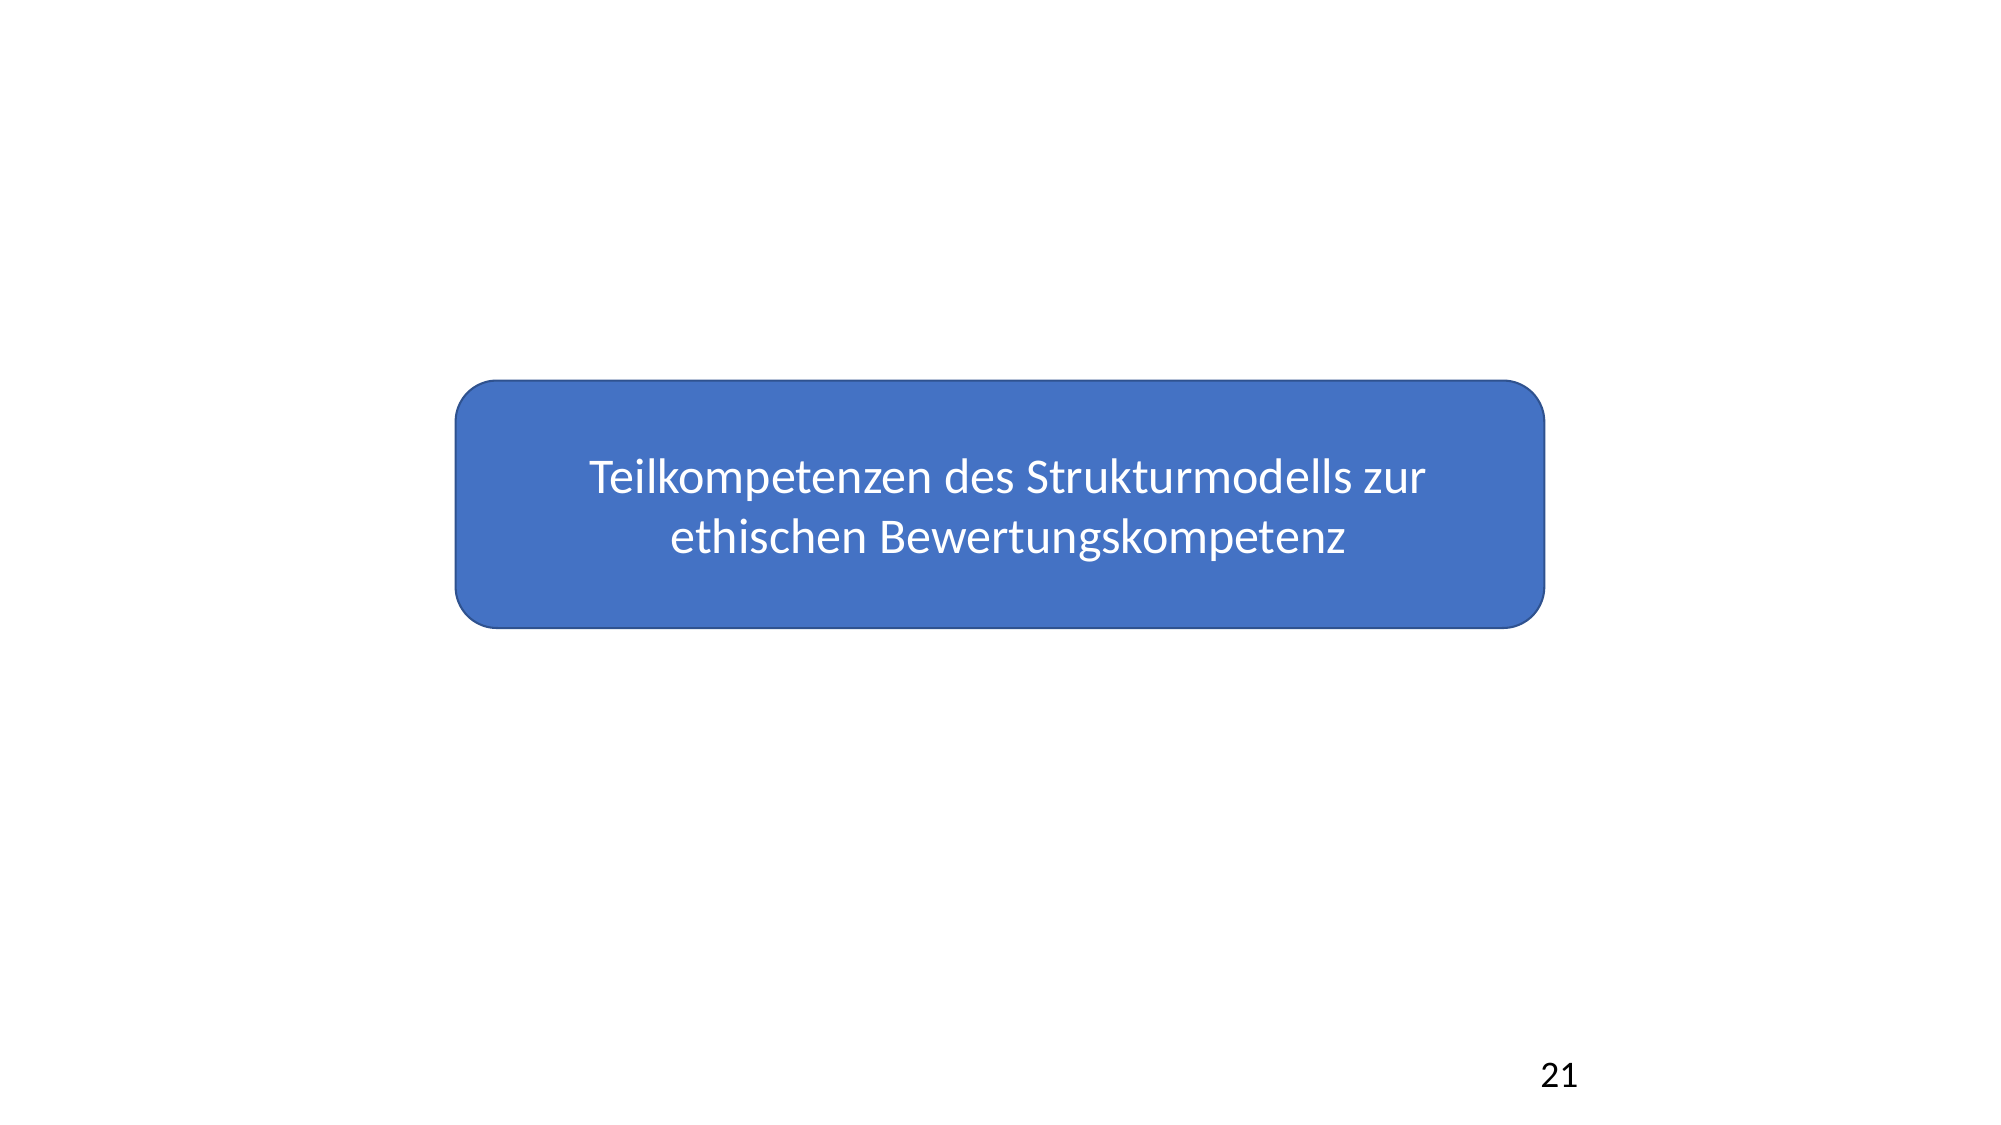

Teilkompetenzen des Strukturmodells zur ethischen Bewertungskompetenz
5